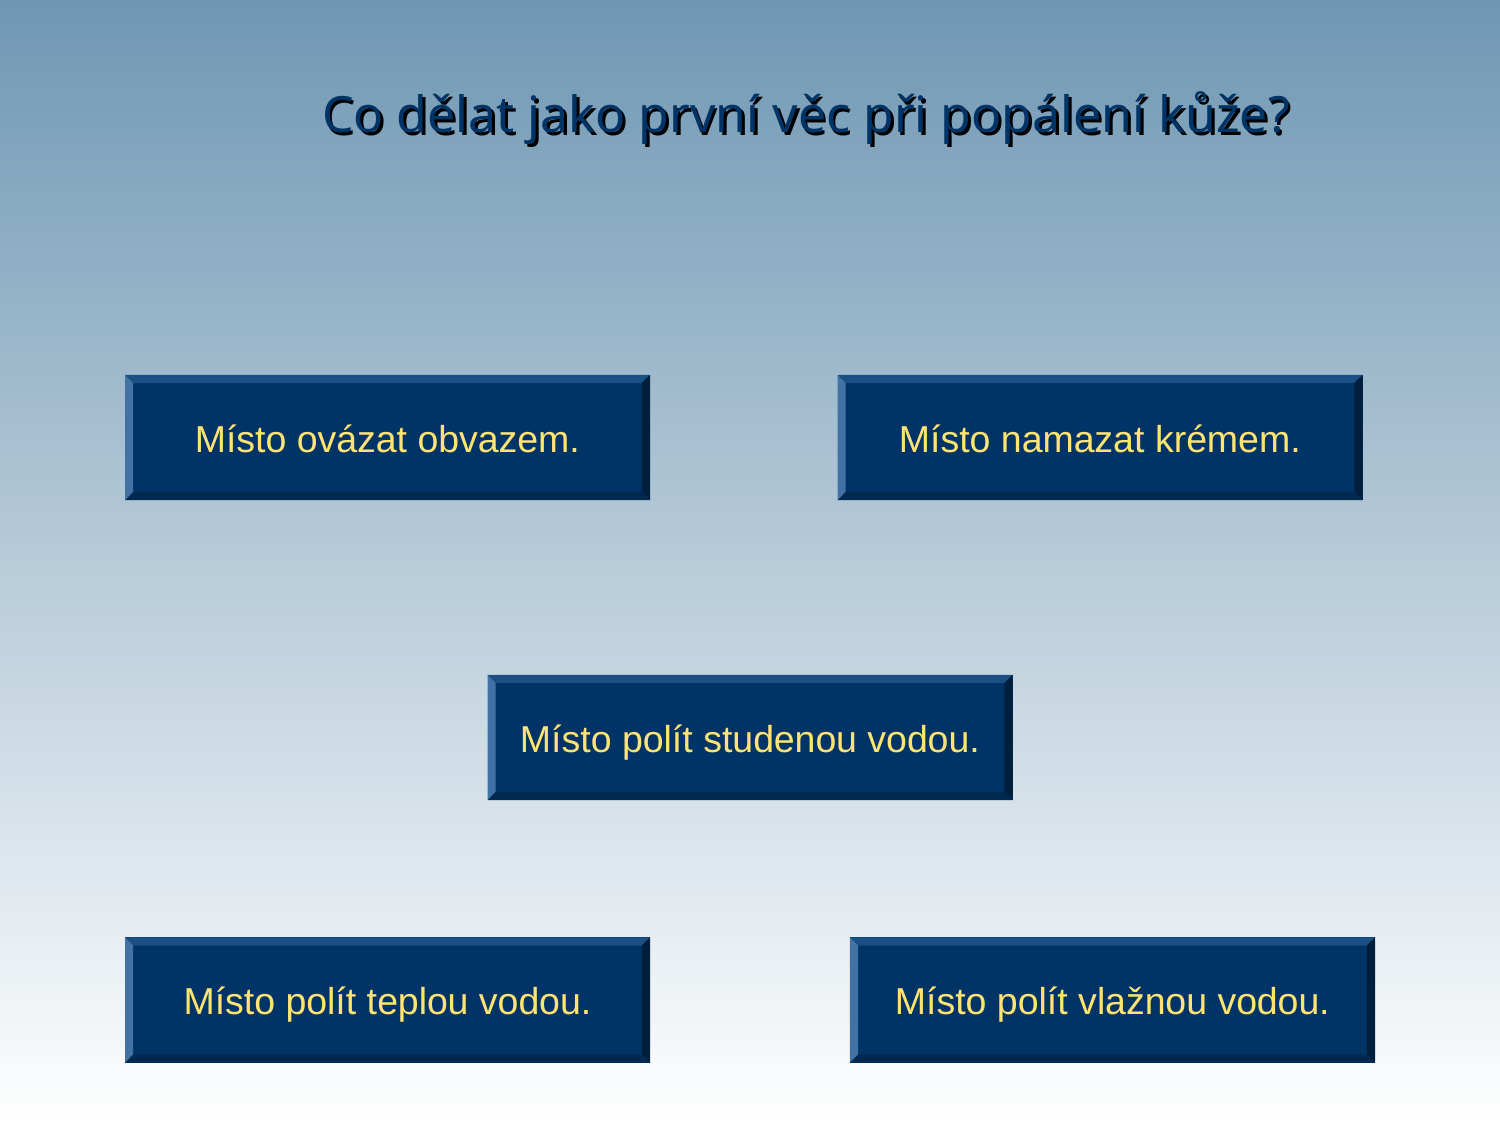

# Co dělat jako první věc při popálení kůže?
Místo ovázat obvazem.
Místo namazat krémem.
Místo polít studenou vodou.
Místo polít teplou vodou.
Místo polít vlažnou vodou.